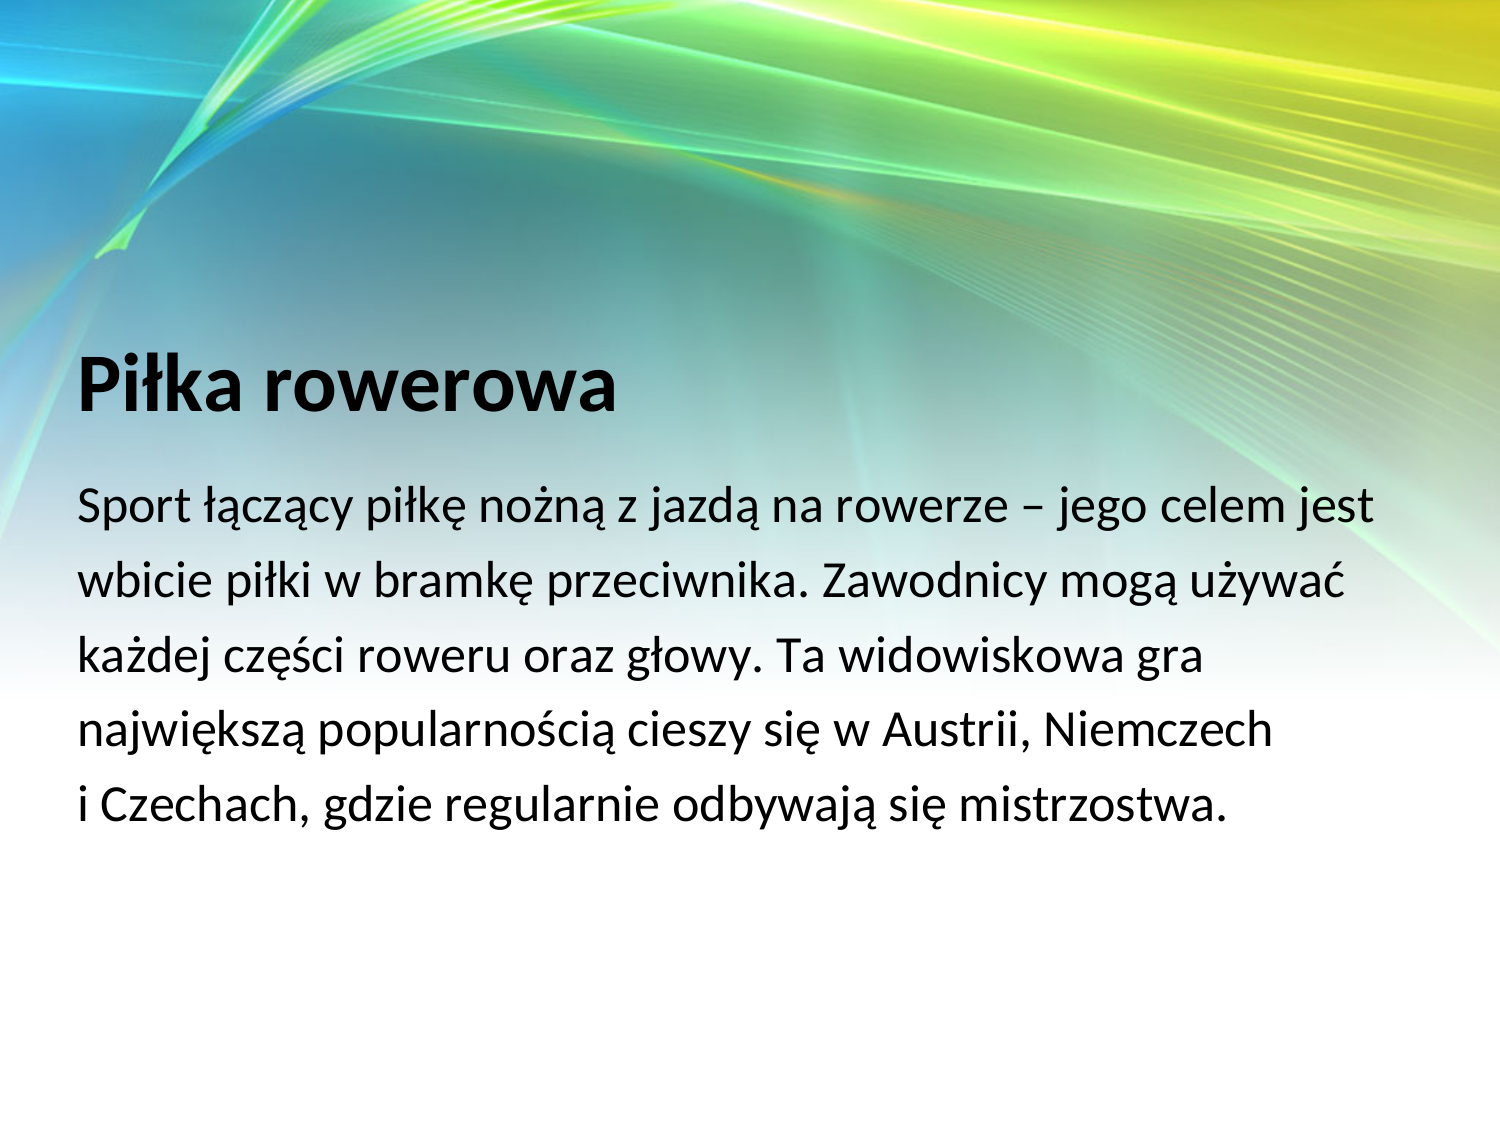

Piłka rowerowa
Sport łączący piłkę nożną z jazdą na rowerze – jego celem jest wbicie piłki w bramkę przeciwnika. Zawodnicy mogą używać każdej części roweru oraz głowy. Ta widowiskowa gra największą popularnością cieszy się w Austrii, Niemczech
i Czechach, gdzie regularnie odbywają się mistrzostwa.